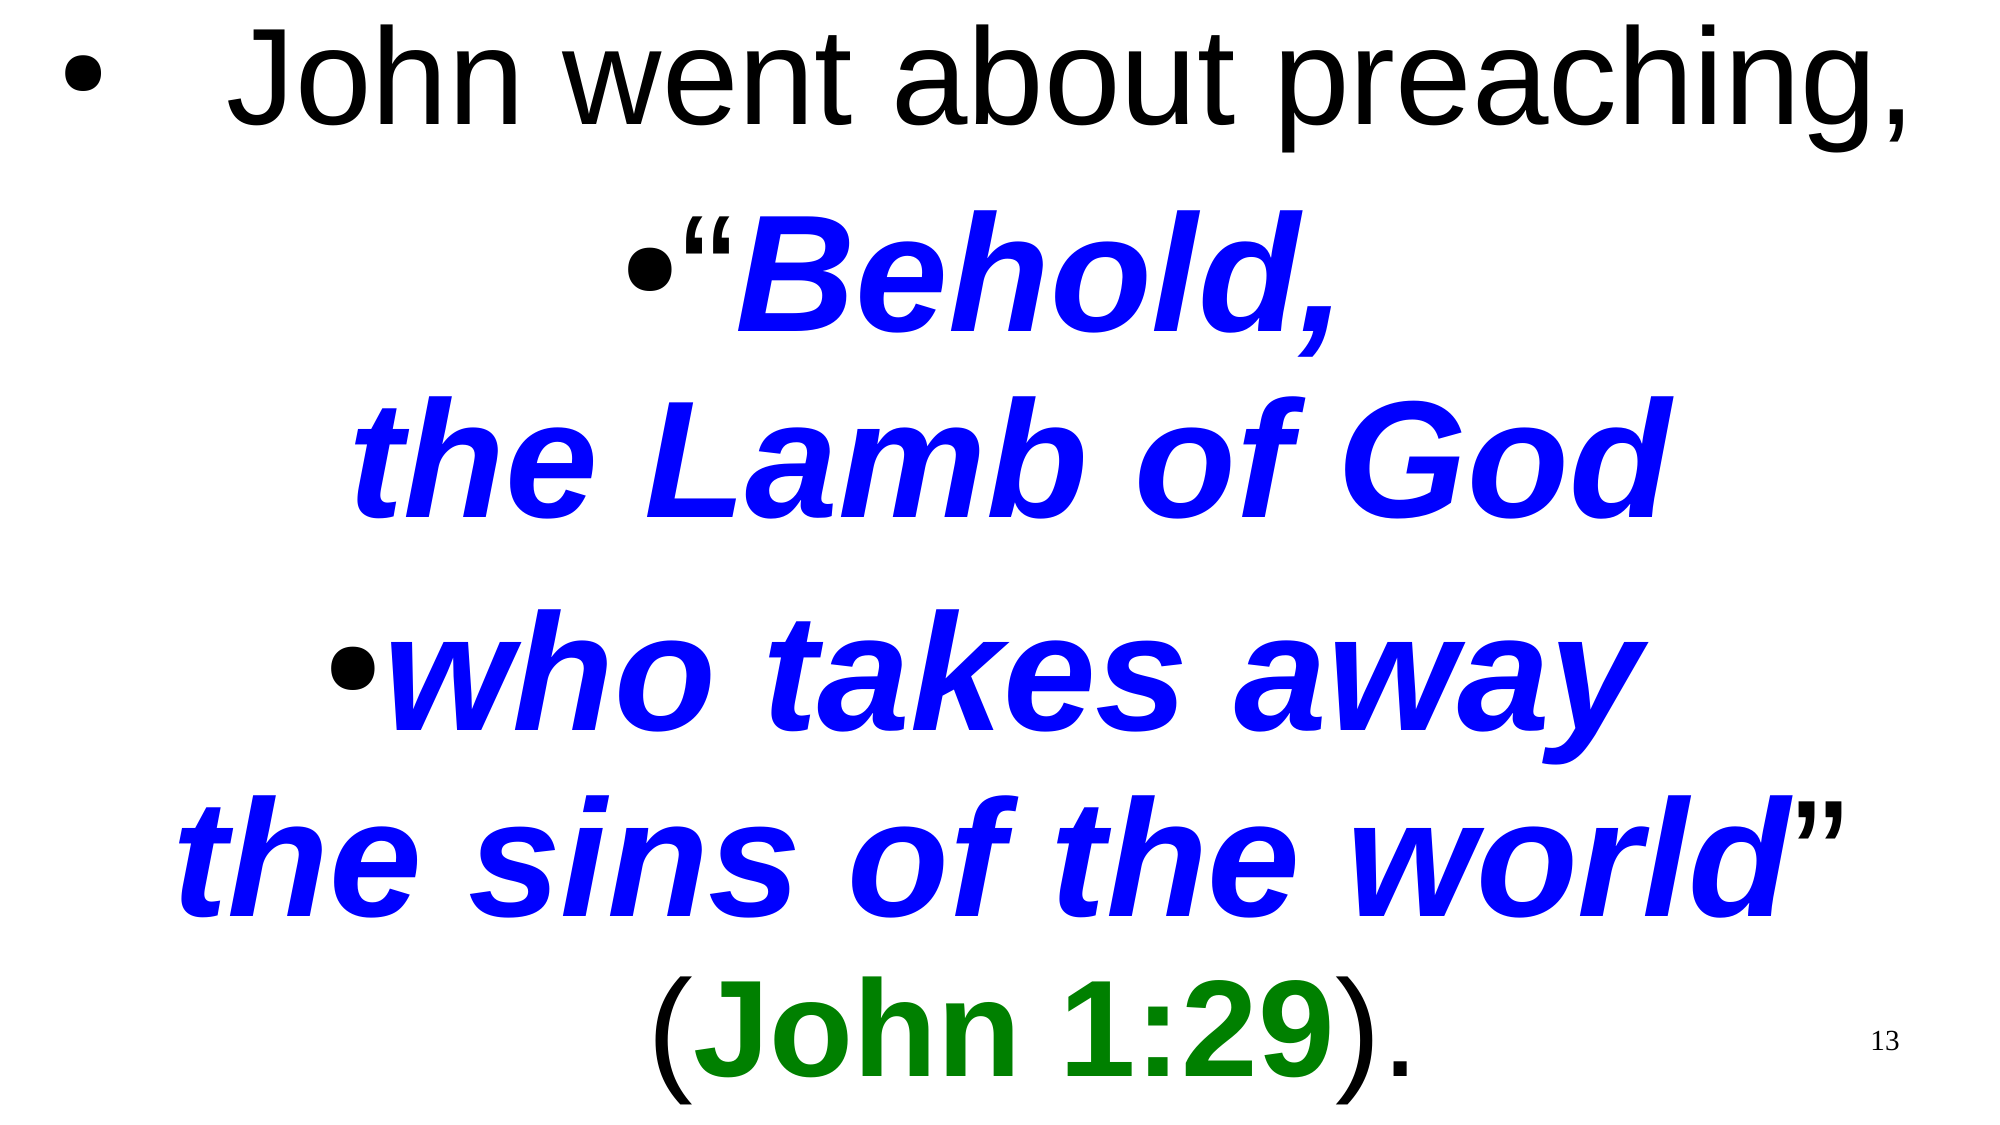

# John went about preaching,
“Behold,
the Lamb of God
who takes away
the sins of the world”
(John 1:29).
13